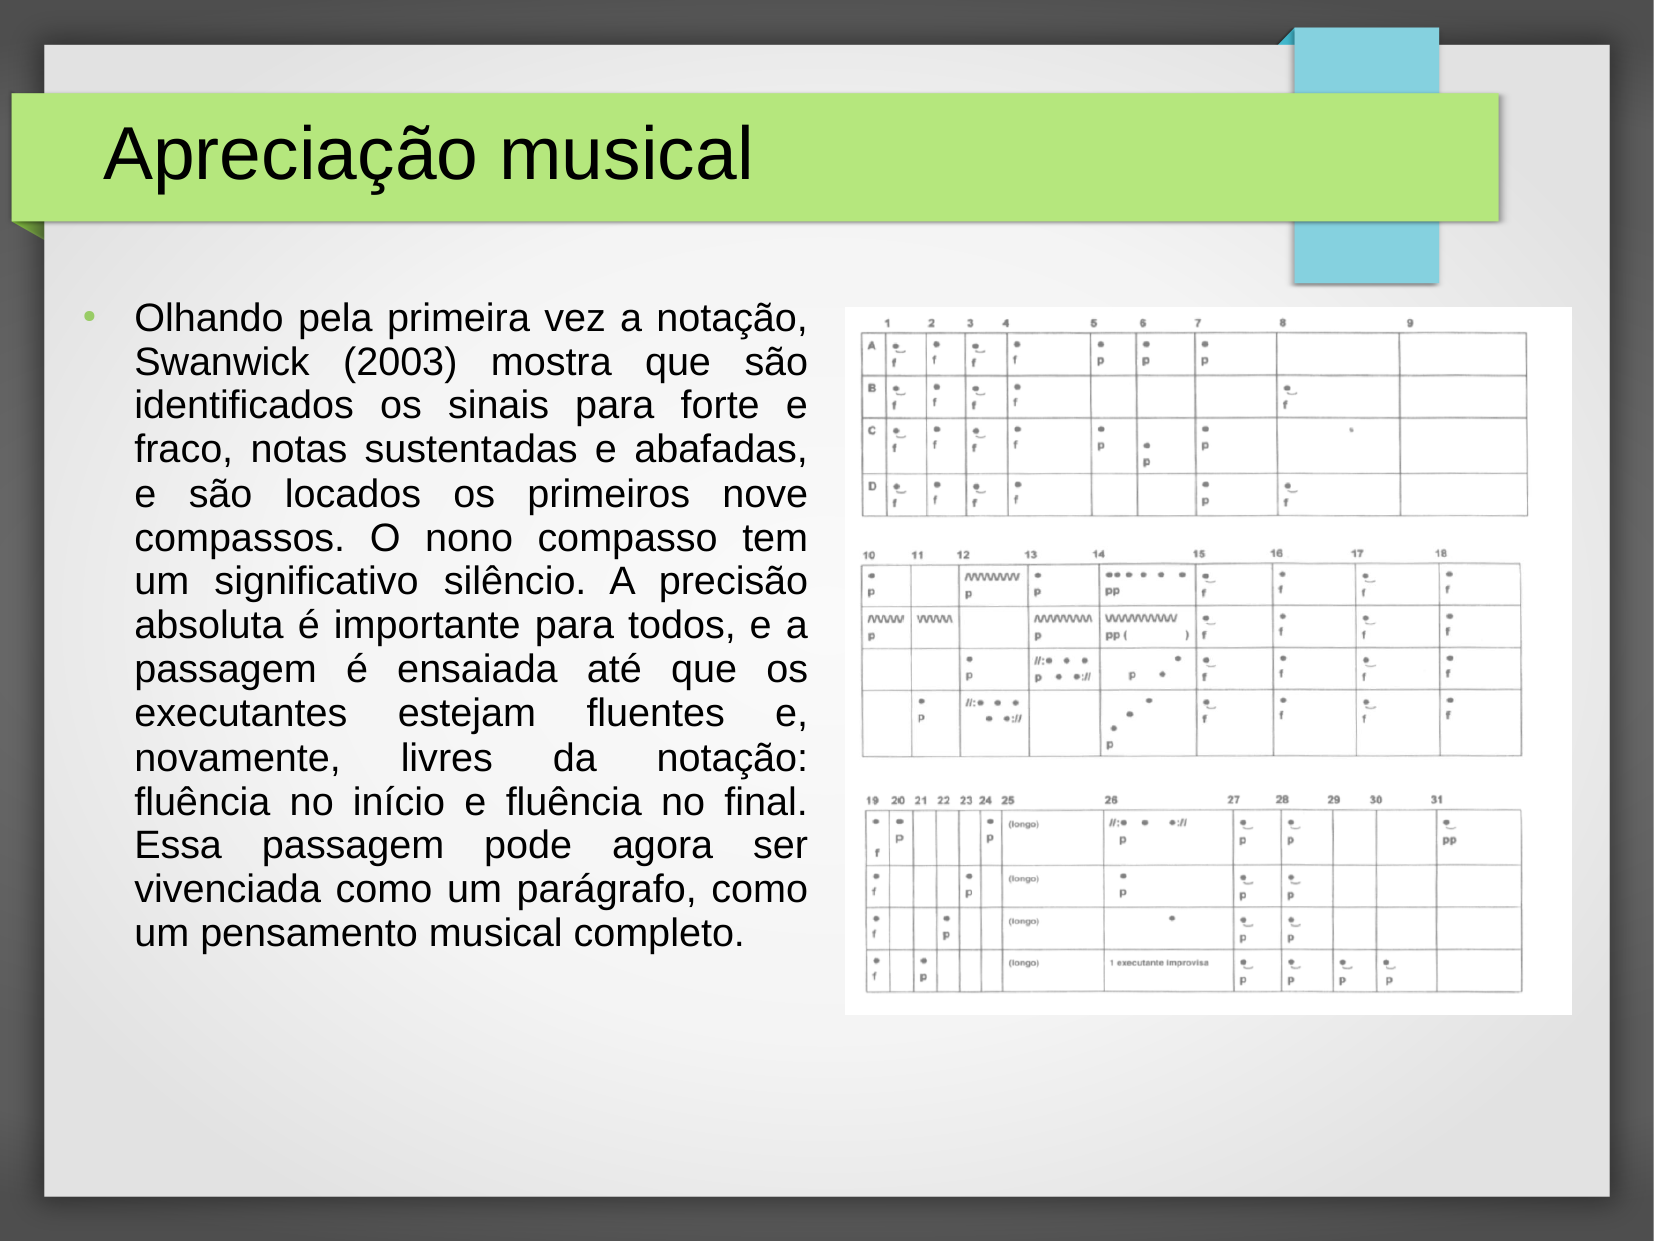

# Apreciação musical
Olhando pela primeira vez a notação, Swanwick (2003) mostra que são identificados os sinais para forte e fraco, notas sustentadas e abafadas, e são locados os primeiros nove compassos. O nono compasso tem um significativo silêncio. A precisão absoluta é importante para todos, e a passagem é ensaiada até que os executantes estejam fluentes e, novamente, livres da notação: fluência no início e fluência no final. Essa passagem pode agora ser vivenciada como um parágrafo, como um pensamento musical completo.